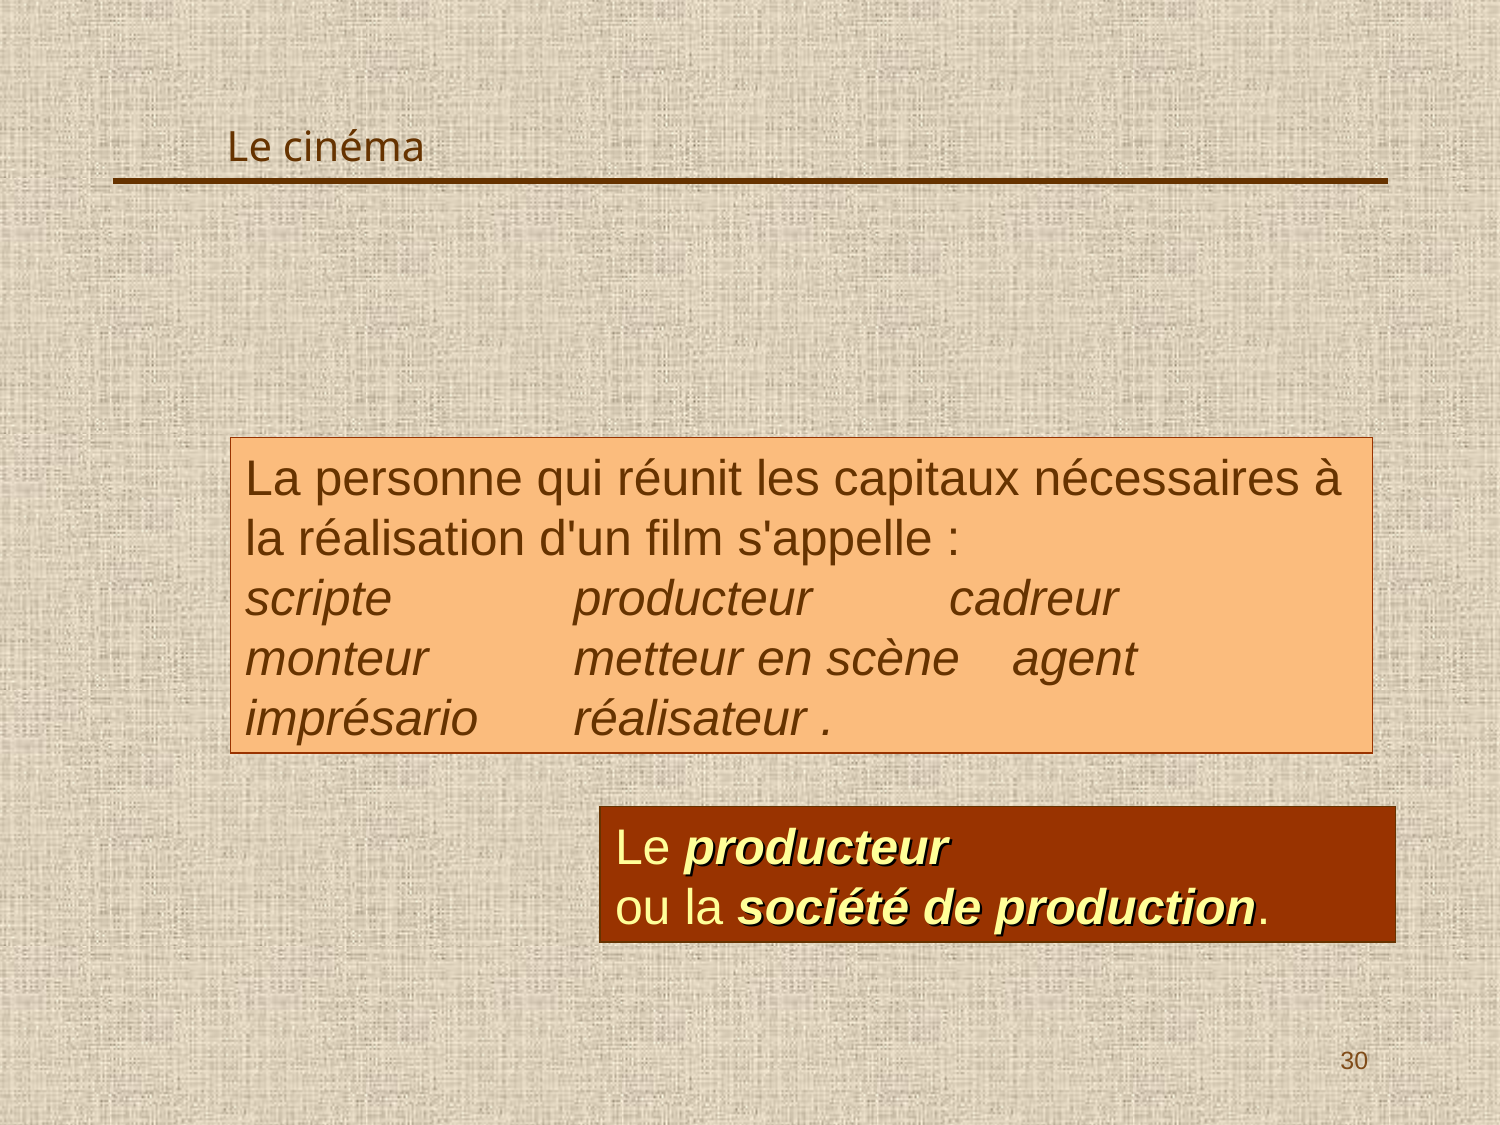

Le cinéma
La personne qui réunit les capitaux nécessaires à la réalisation d'un film s'appelle :
scripte	producteur	cadreur
monteur	metteur en scène	agent	imprésario 	réalisateur .
Le producteur
ou la société de production.
30